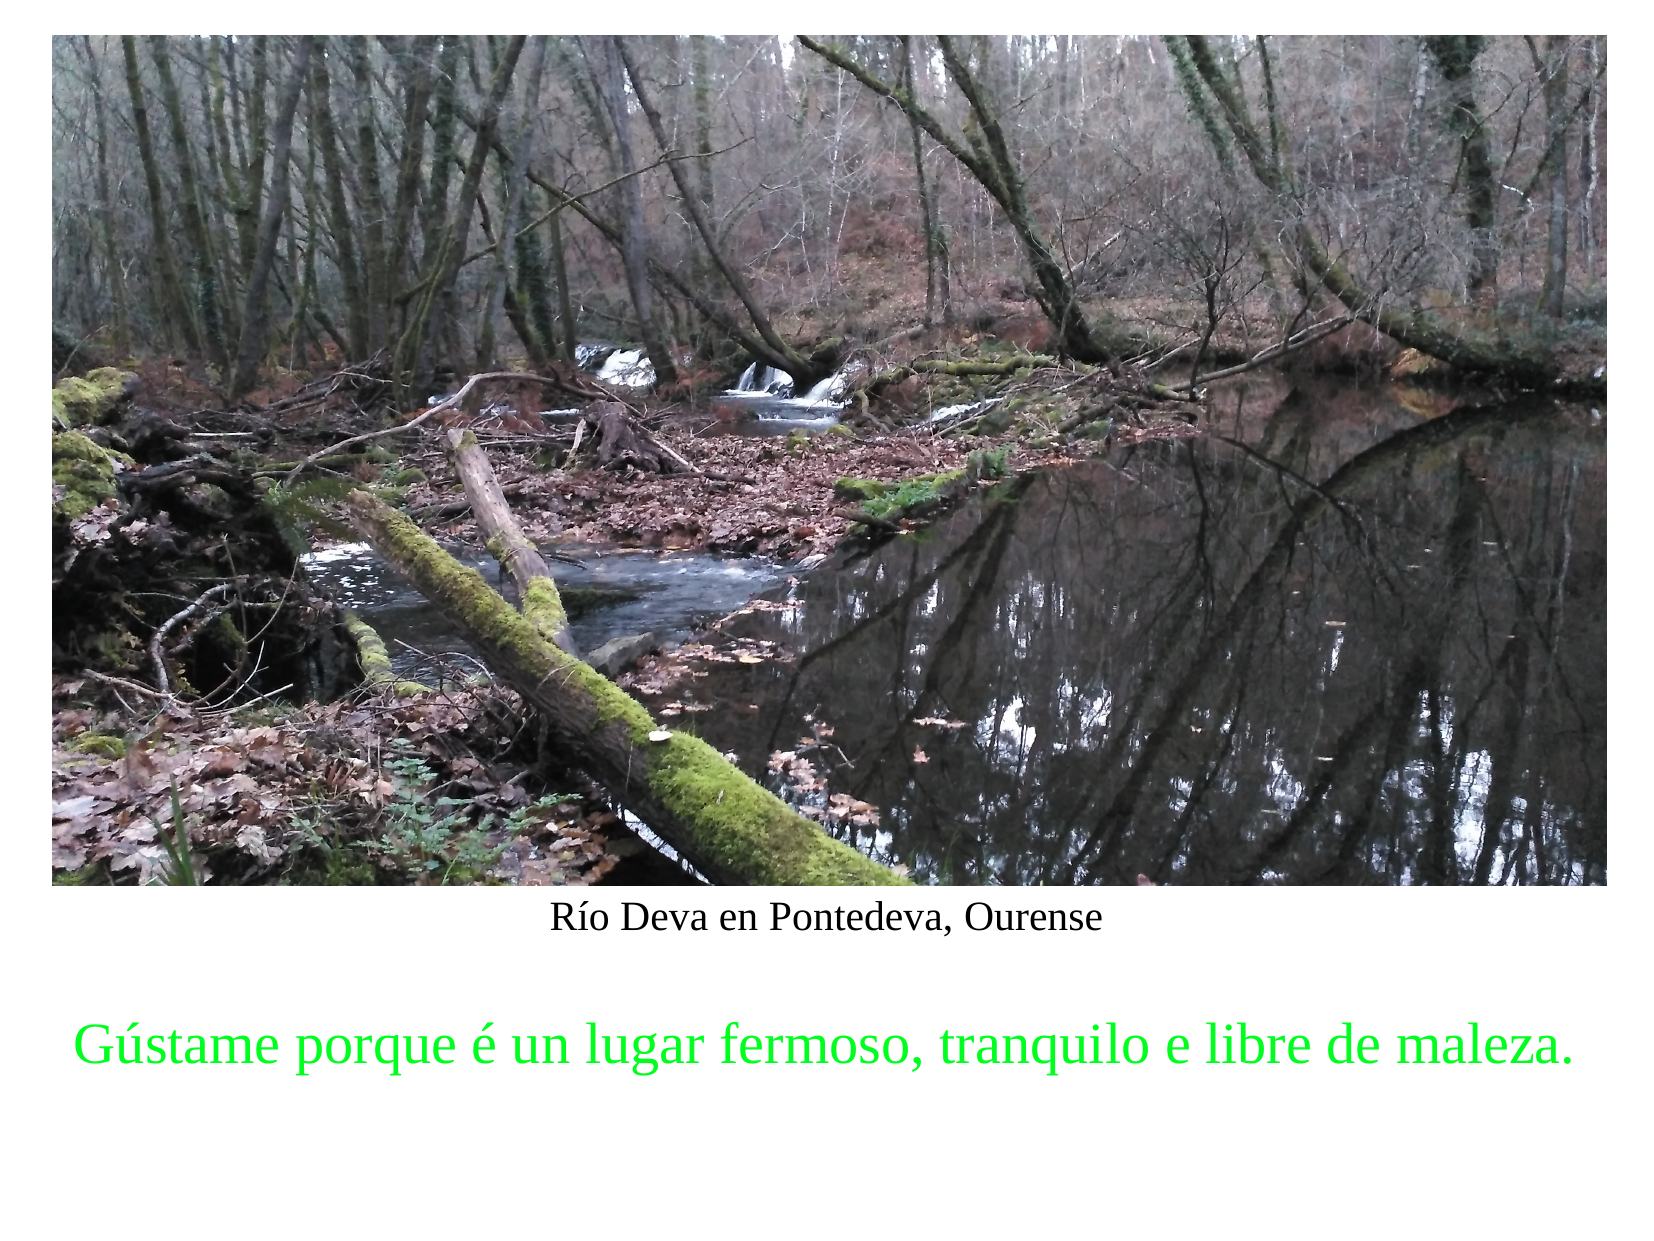

Río Deva en Pontedeva, Ourense
Gústame porque é un lugar fermoso, tranquilo e libre de maleza.